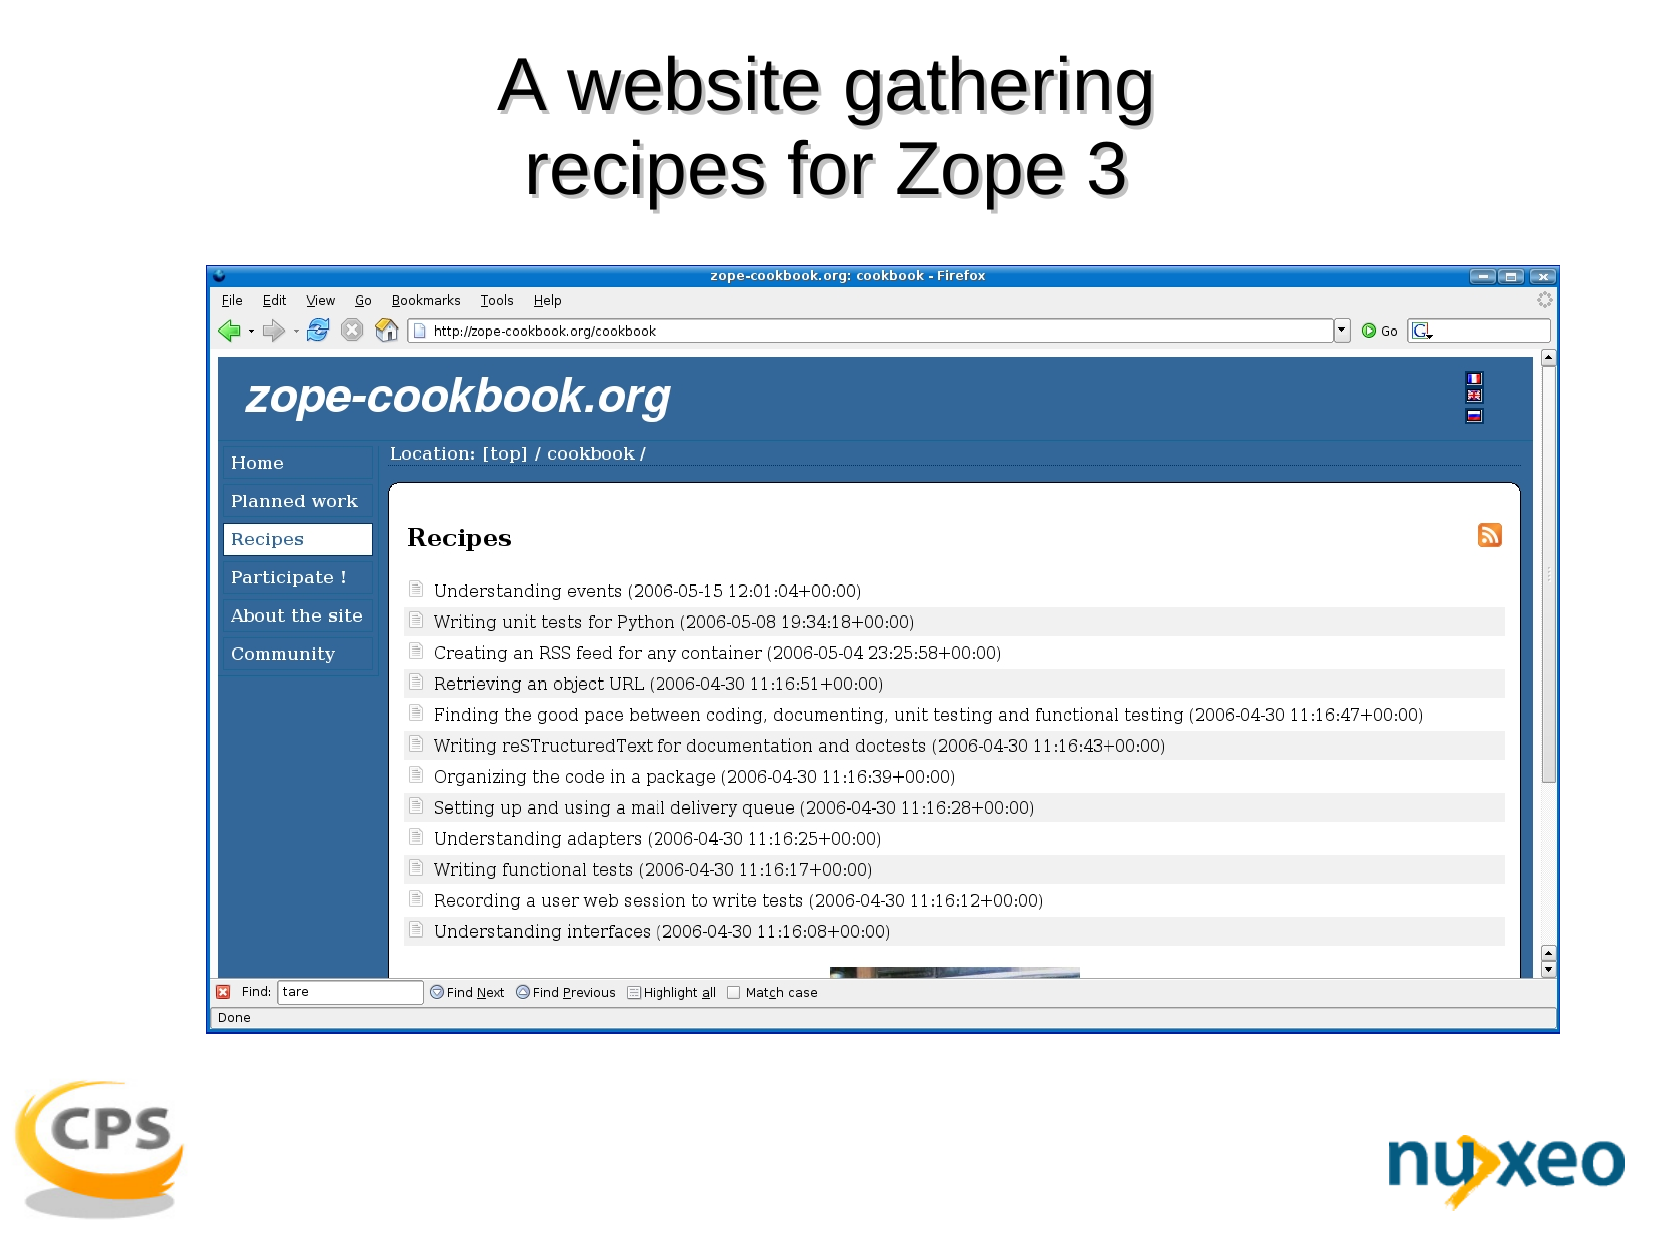

A website gathering
recipes for Zope 3